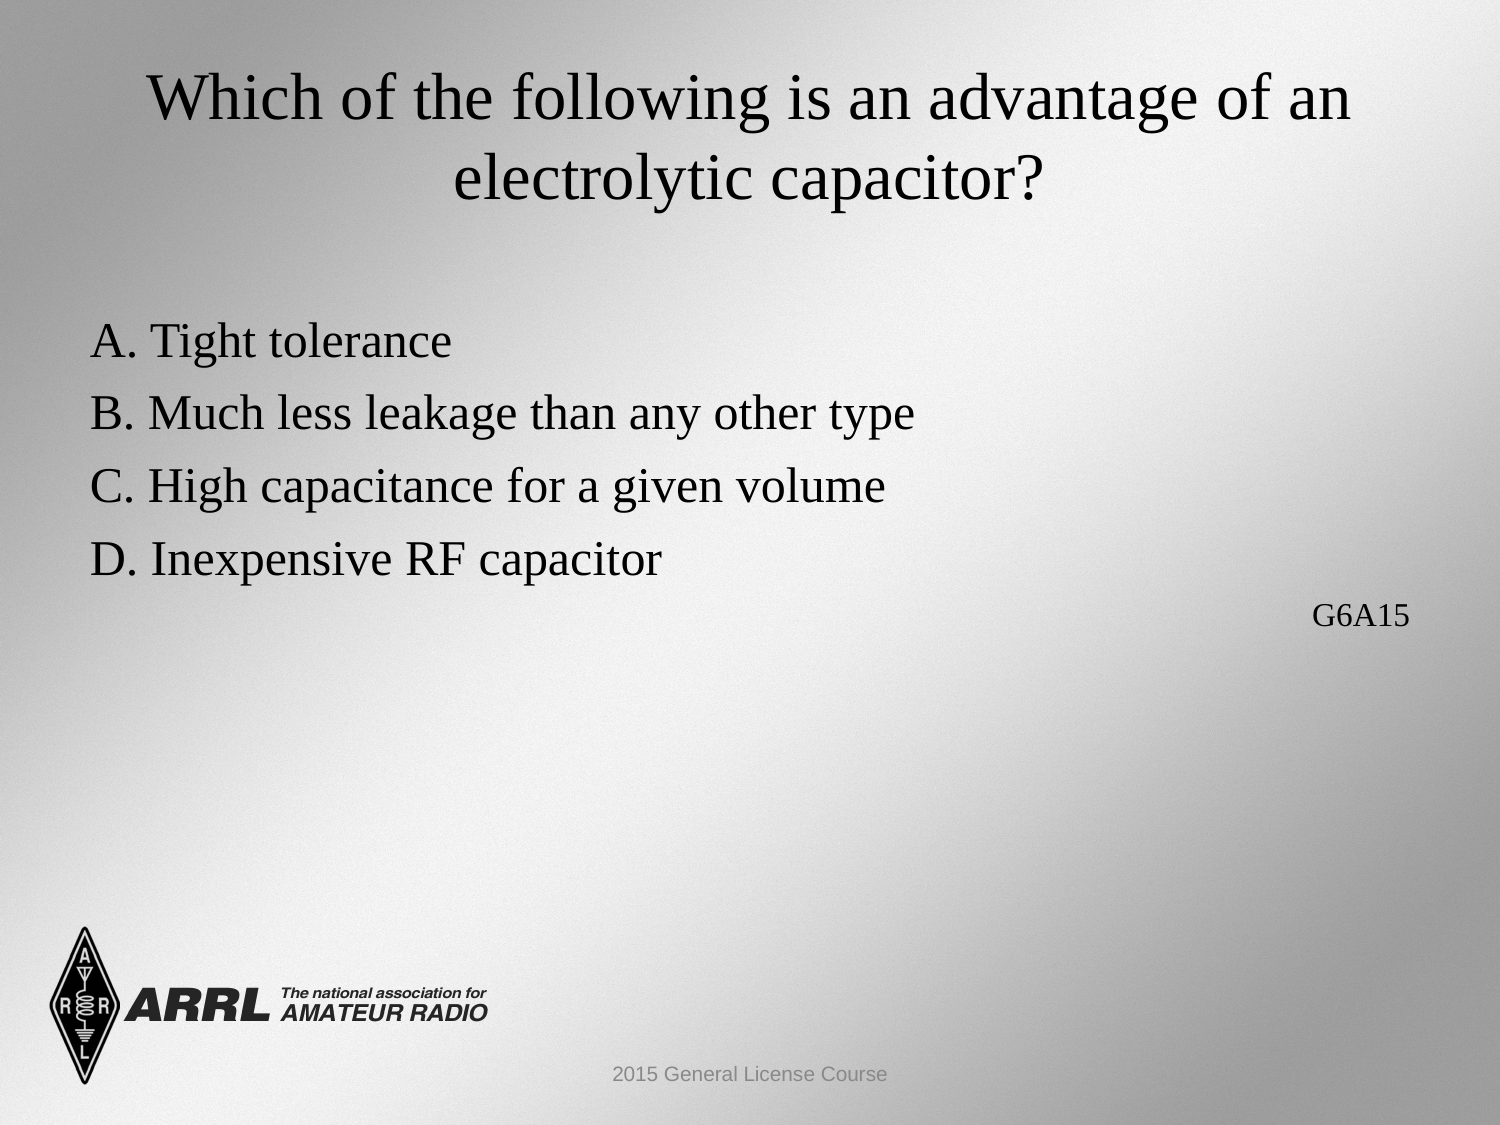

# Which of the following is an advantage of an electrolytic capacitor?
A. Tight tolerance
B. Much less leakage than any other type
C. High capacitance for a given volume
D. Inexpensive RF capacitor
 G6A15
2015 General License Course